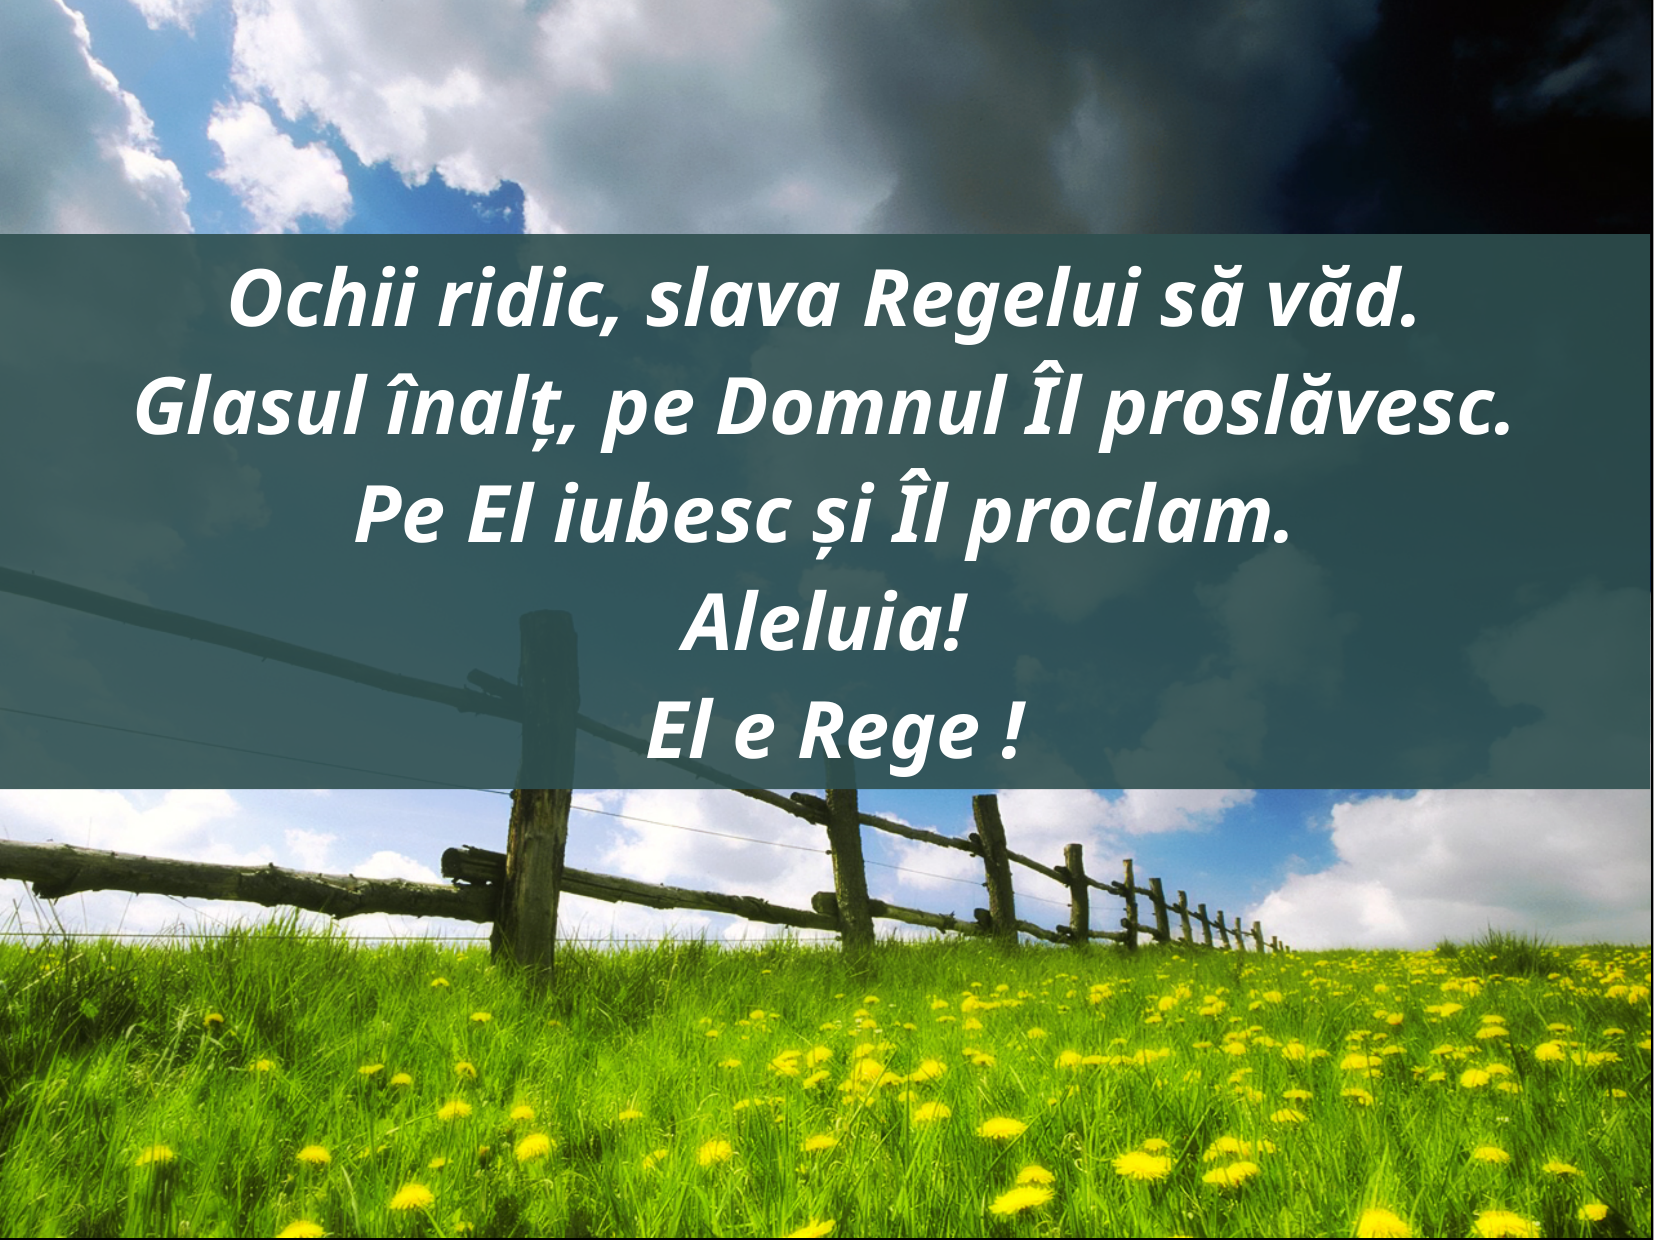

Ochii ridic, slava Regelui să văd.
Glasul înalț, pe Domnul Îl proslăvesc.
Pe El iubesc și Îl proclam.
Aleluia!
 El e Rege !